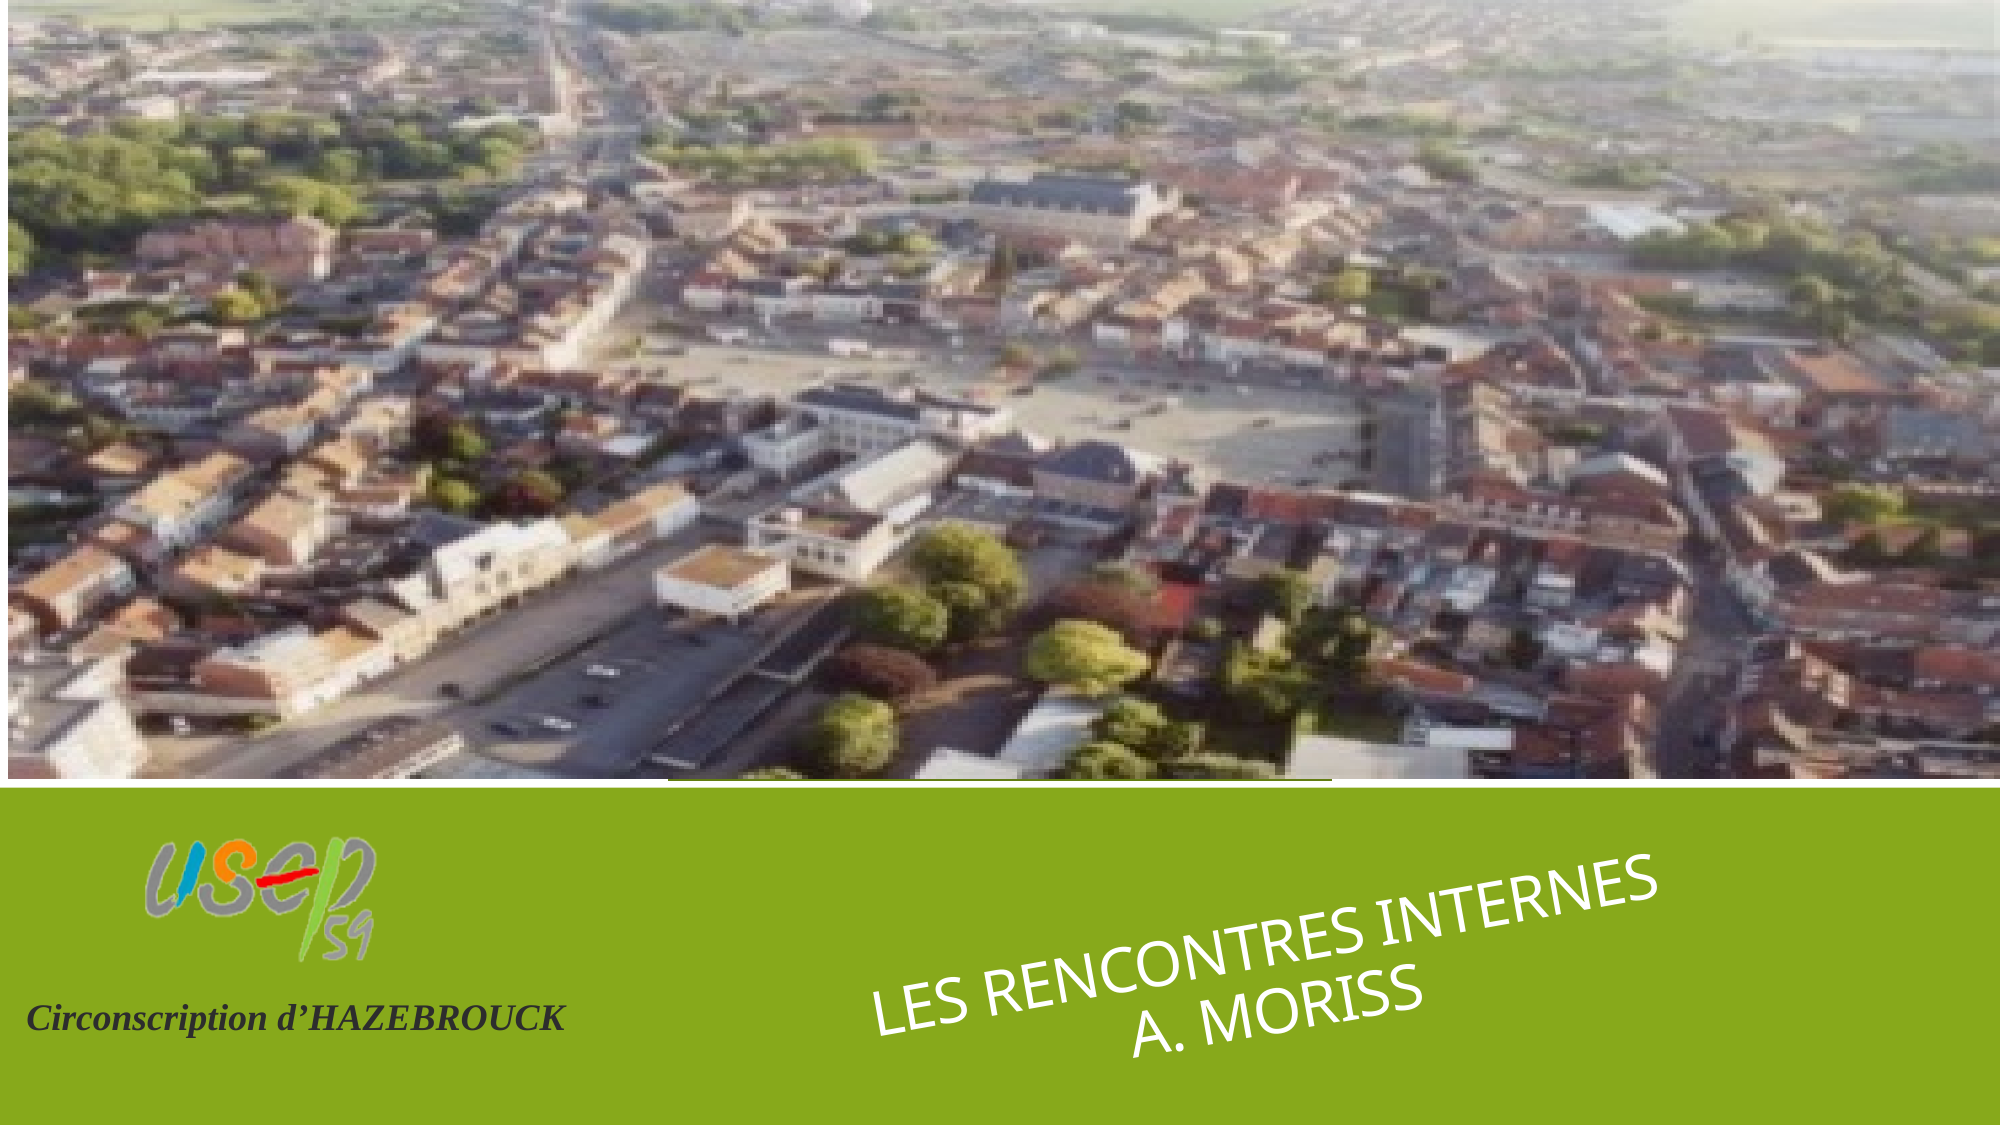

# Les rencontres internes A. Moriss
Circonscription d’HAZEBROUCK